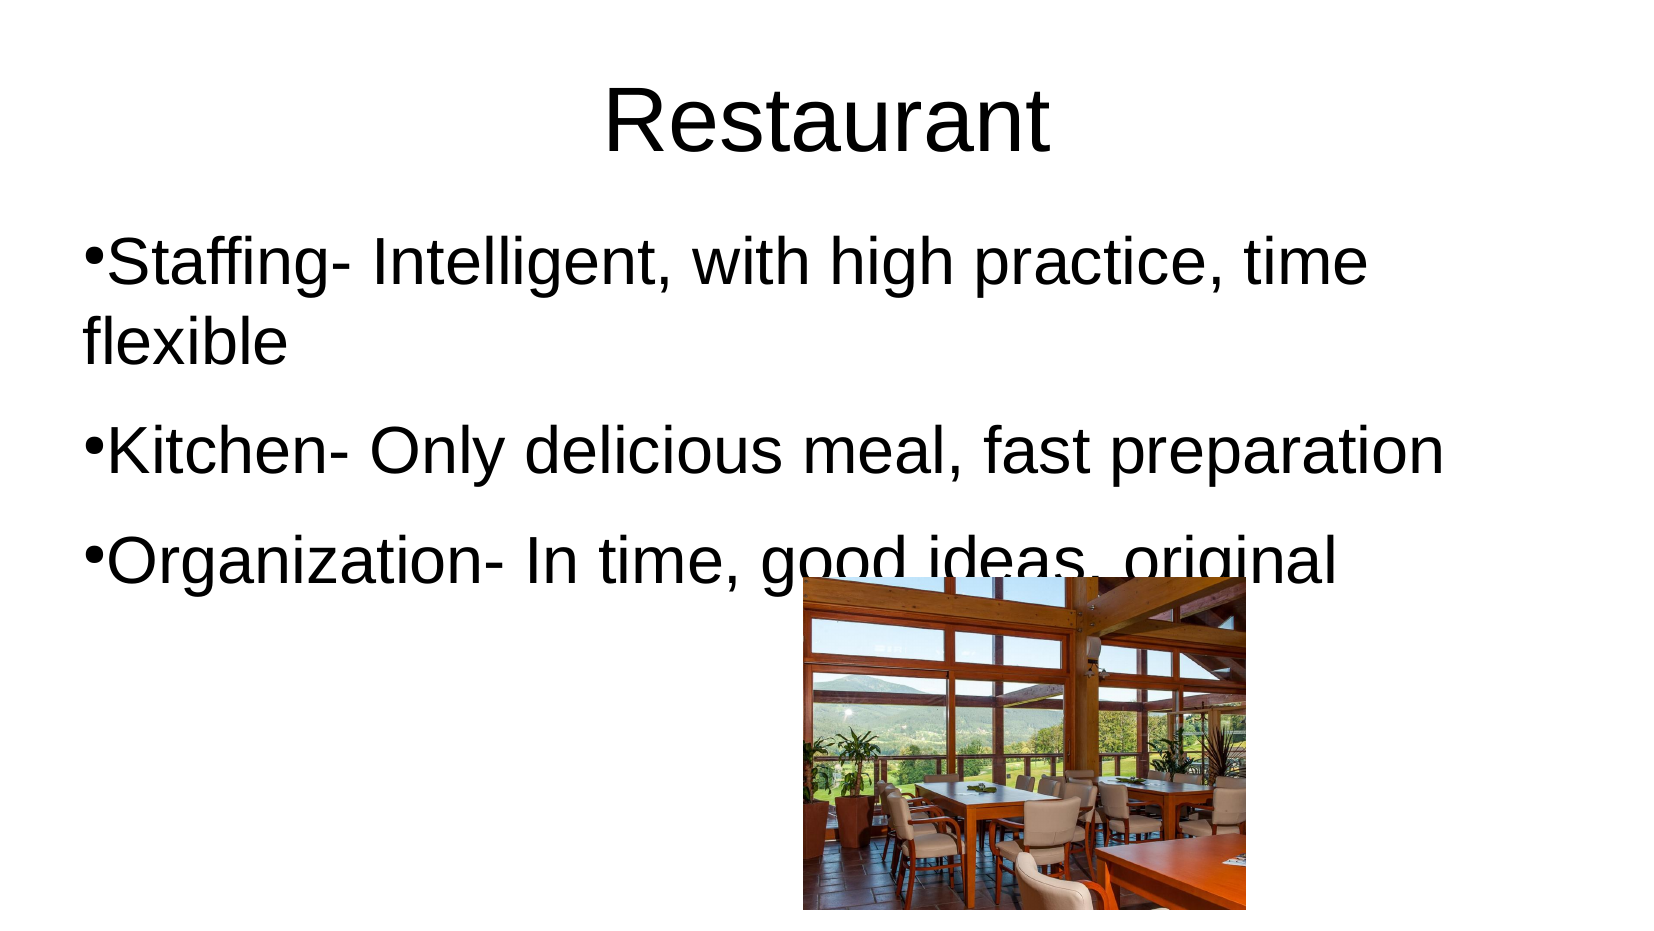

# Restaurant
Staffing- Intelligent, with high practice, time flexible
Kitchen- Only delicious meal, fast preparation
Organization- In time, good ideas, original